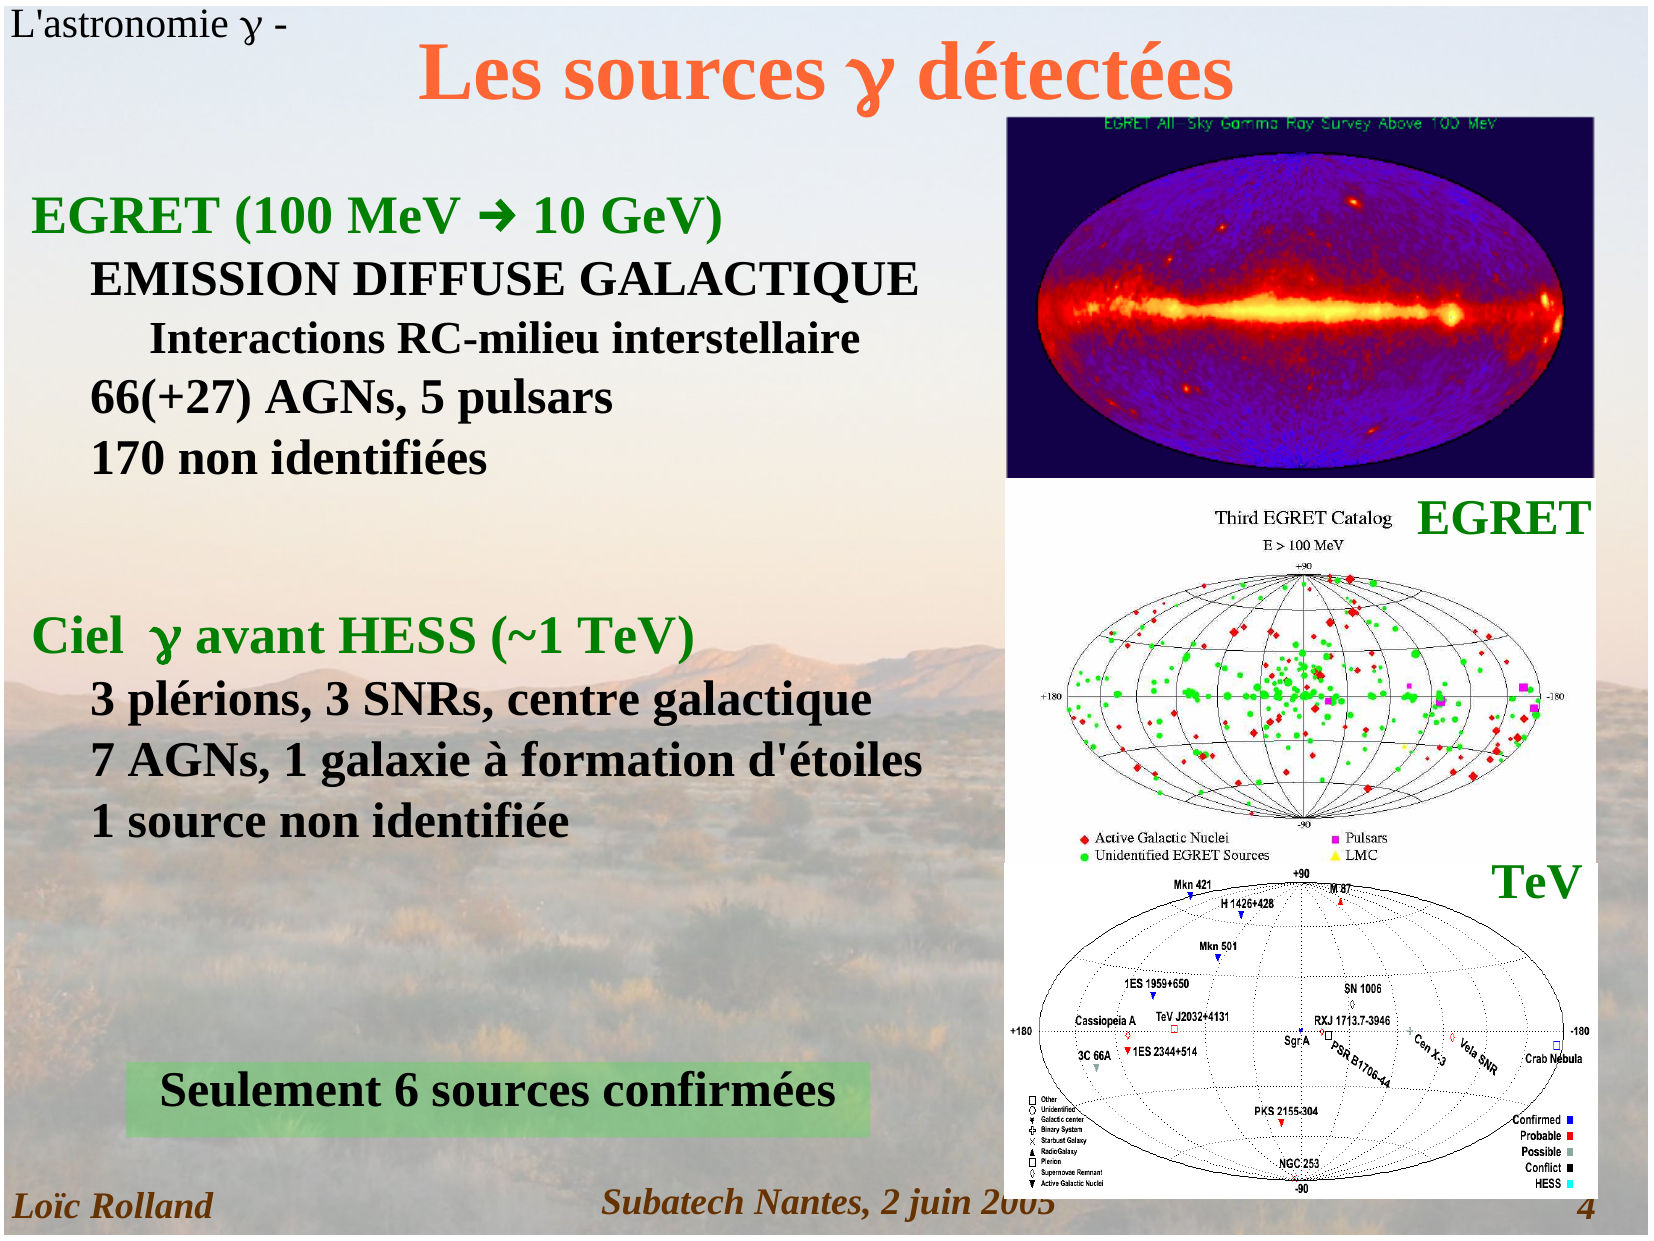

L'astronomie  -
# Les sources  détectées
EGRET (100 MeV → 10 GeV)
EMISSION DIFFUSE GALACTIQUE
Interactions RC-milieu interstellaire
66(+27) AGNs, 5 pulsars
170 non identifiées
Ciel  avant HESS (~1 TeV)
3 plérions, 3 SNRs, centre galactique
7 AGNs, 1 galaxie à formation d'étoiles
1 source non identifiée
 EGRET
 TeV
Seulement 6 sources confirmées